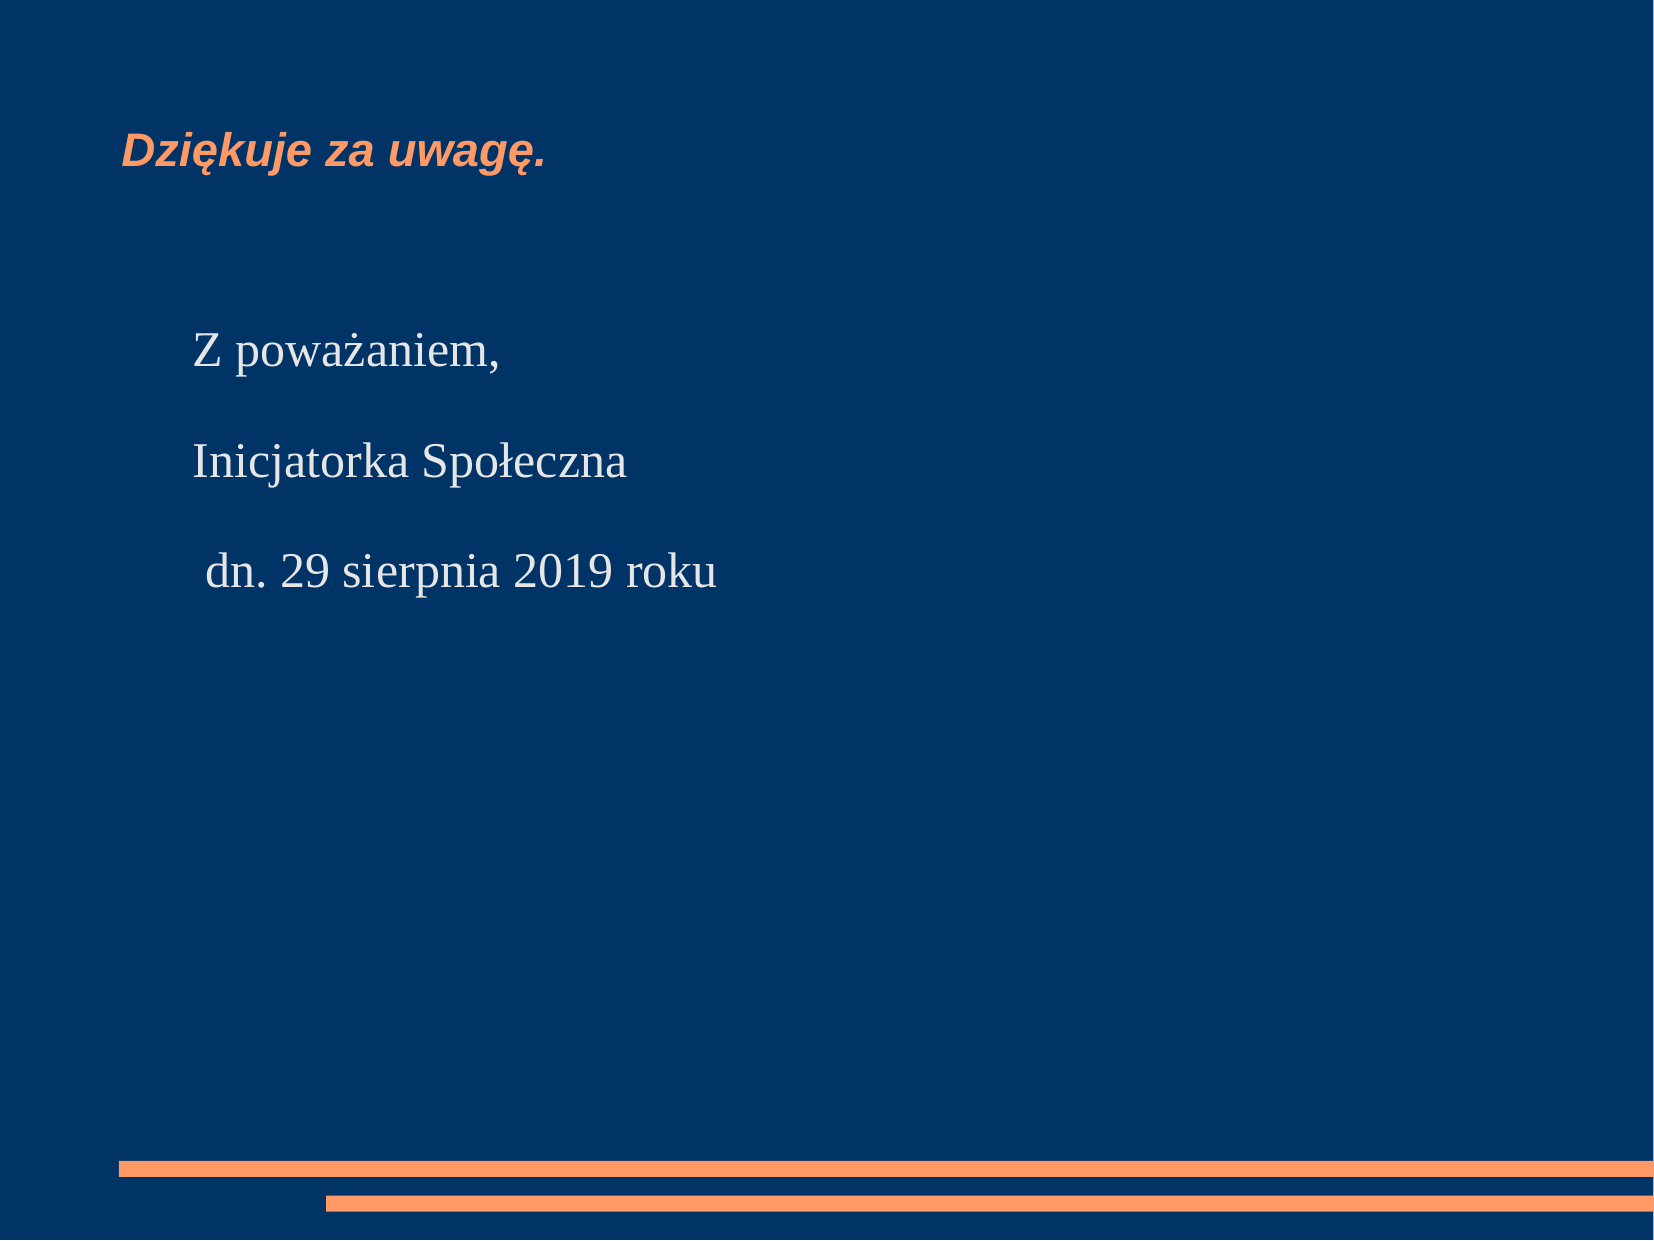

# Dziękuje za uwagę.
Z poważaniem,
Inicjatorka Społeczna
 dn. 29 sierpnia 2019 roku